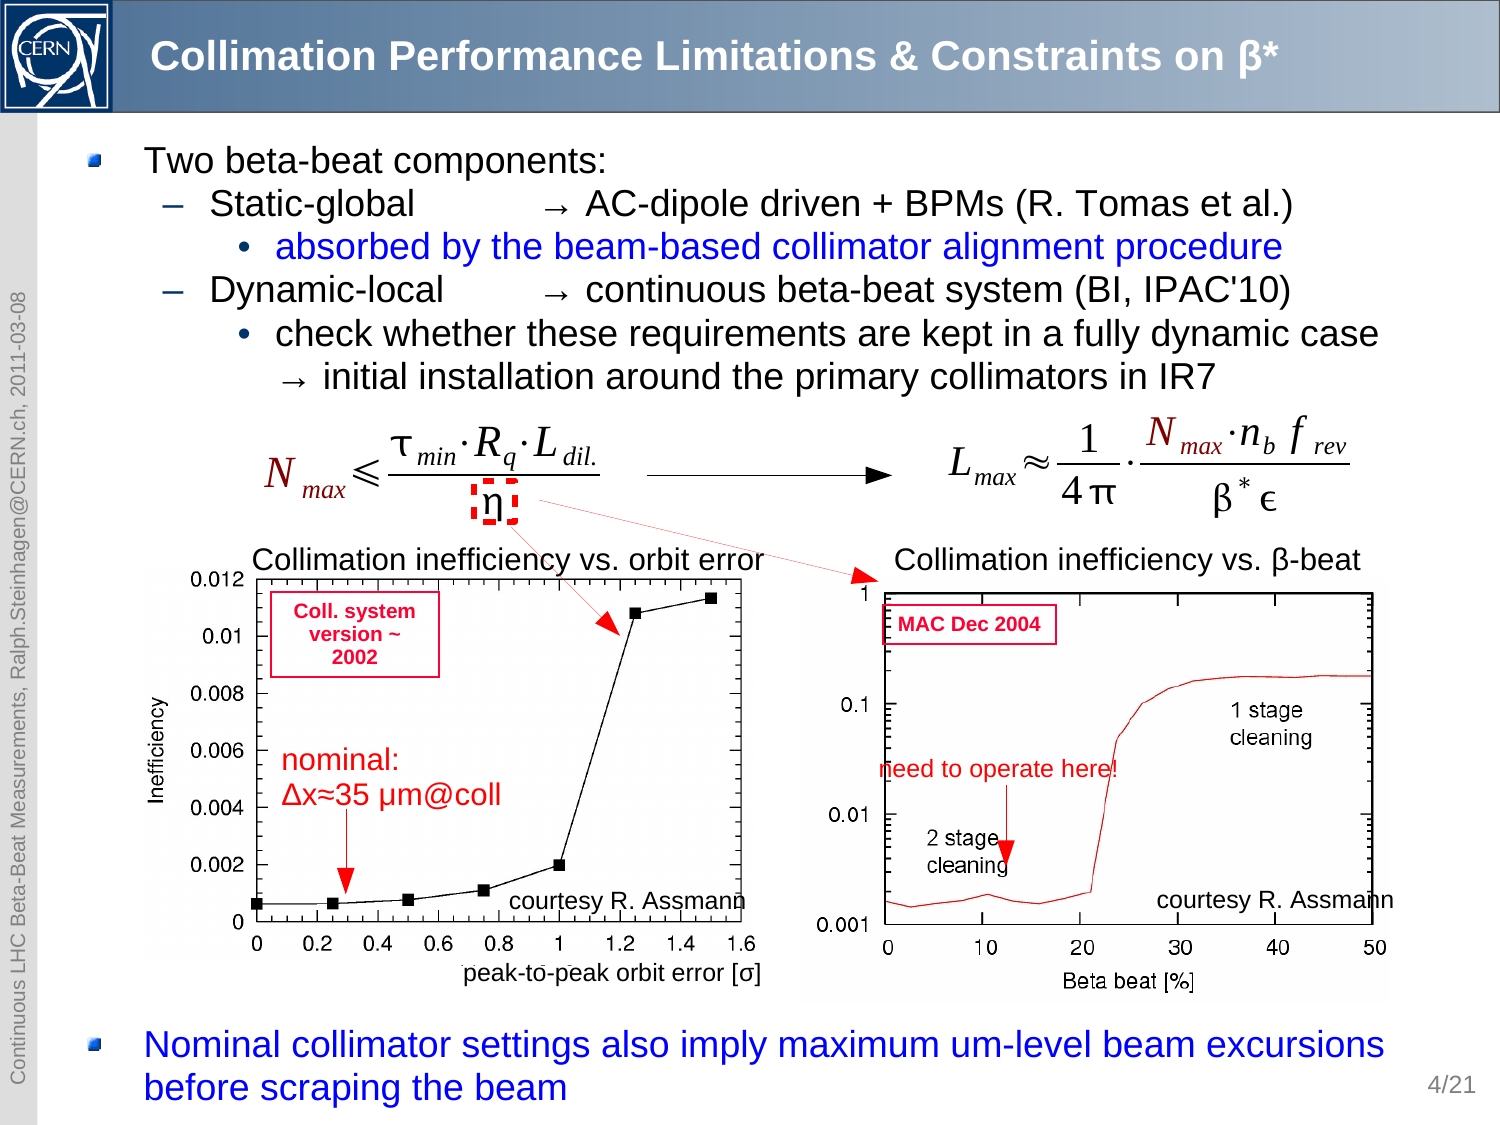

# Collimation Performance Limitations & Constraints on β*
Two beta-beat components:
Static-global 	→ AC-dipole driven + BPMs (R. Tomas et al.)
absorbed by the beam-based collimator alignment procedure
Dynamic-local 	→ continuous beta-beat system (BI, IPAC'10)
check whether these requirements are kept in a fully dynamic case → initial installation around the primary collimators in IR7
Nominal collimator settings also imply maximum um-level beam excursions before scraping the beam
Collimation inefficiency vs. orbit error
Coll. system
version ~ 2002
courtesy R. Assmann
peak-to-peak orbit error [σ]
Collimation inefficiency vs. β-beat
MAC Dec 2004
nominal:
Δx≈35 μm@coll
need to operate here!
courtesy R. Assmann